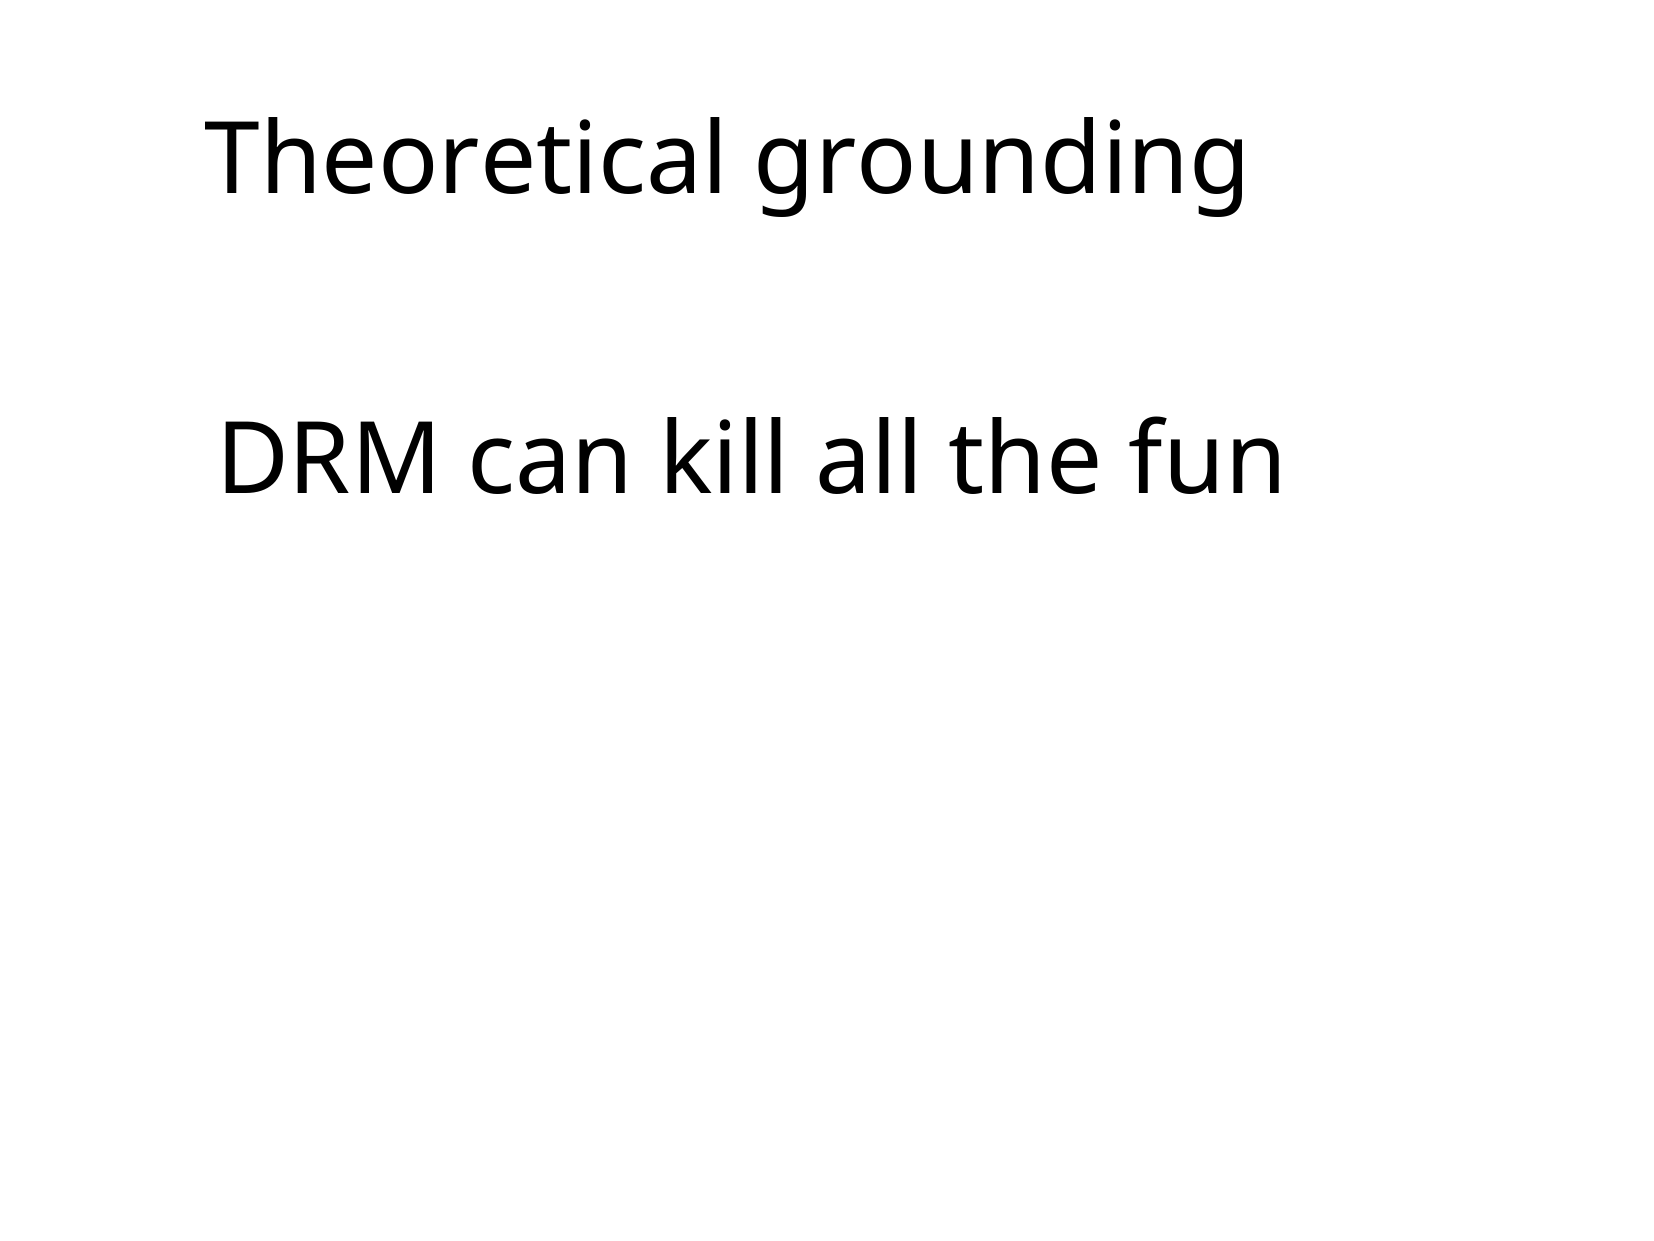

Theoretical grounding
DRM can kill all the fun